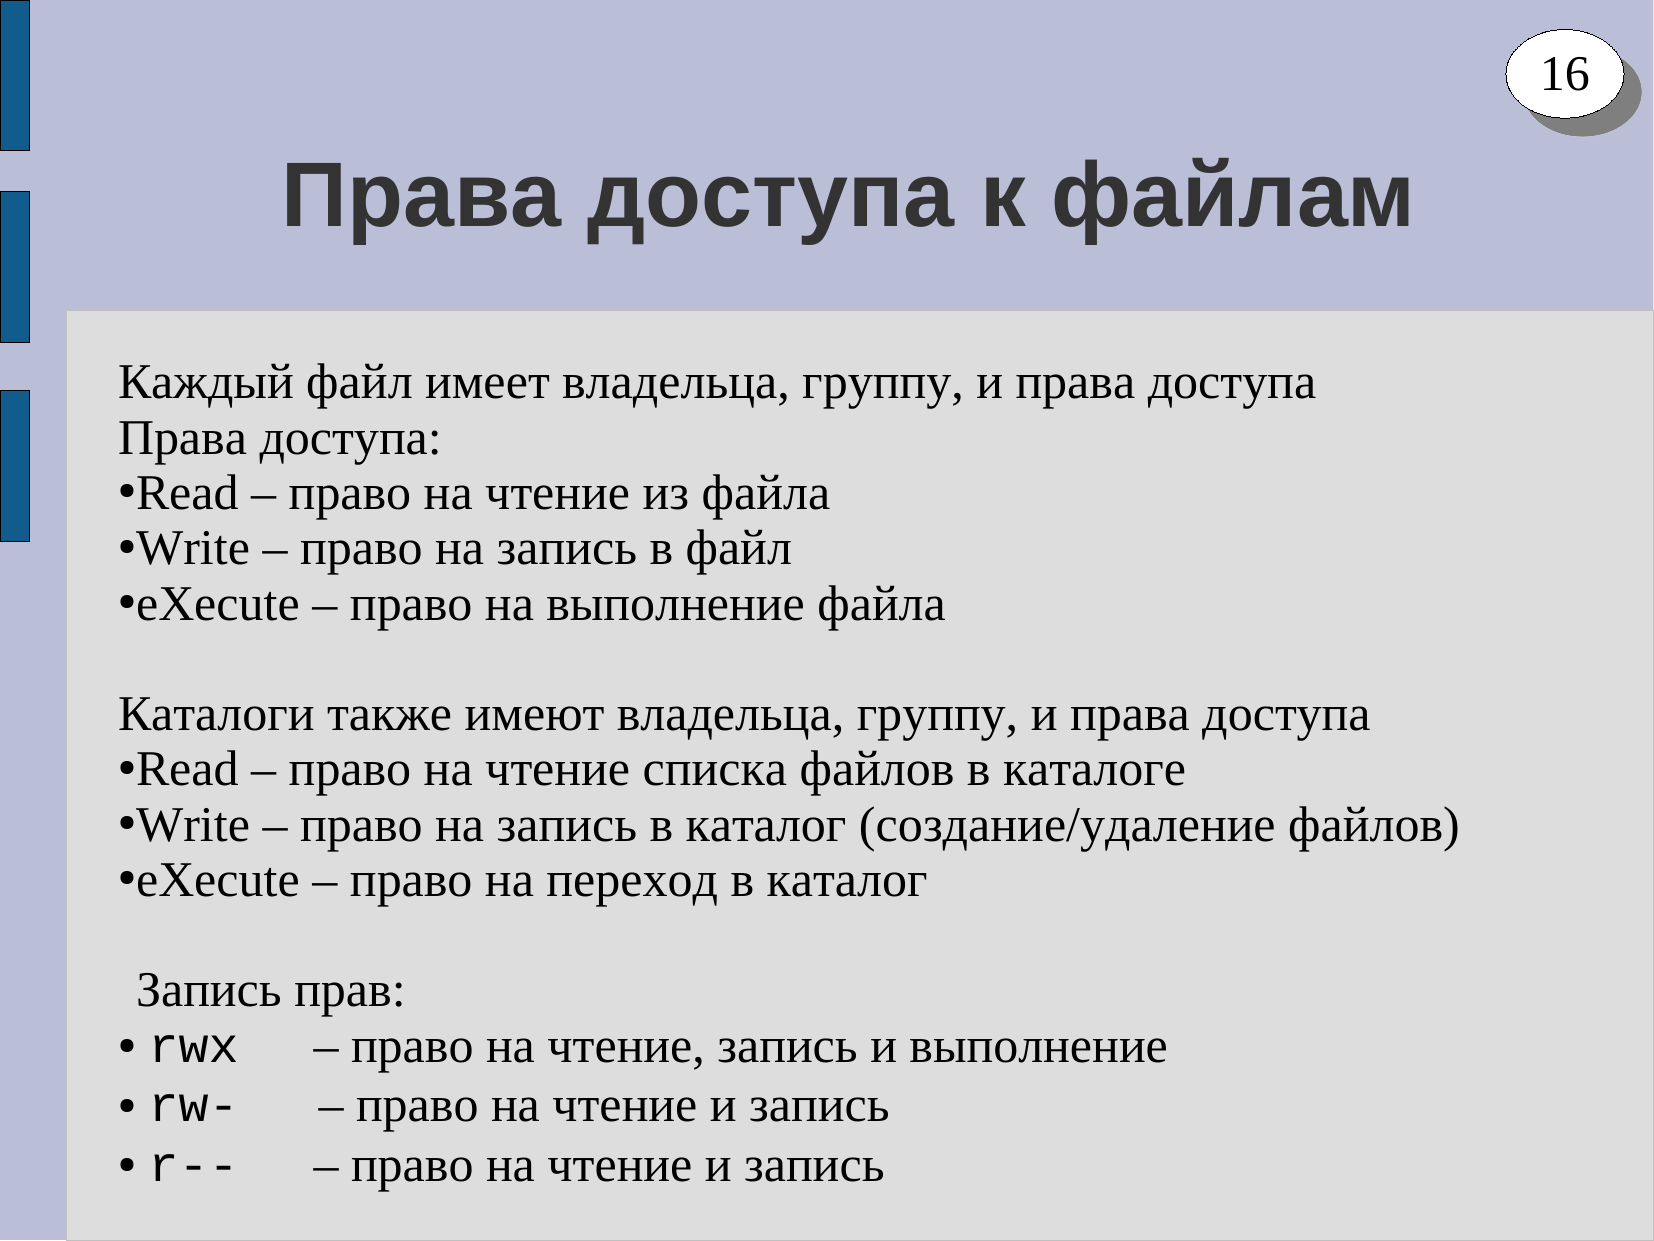

16
# Права доступа к файлам
Каждый файл имеет владельца, группу, и права доступа
Права доступа:
Read – право на чтение из файла
Write – право на запись в файл
eXecute – право на выполнение файла
Каталоги также имеют владельца, группу, и права доступа
Read – право на чтение списка файлов в каталоге
Write – право на запись в каталог (создание/удаление файлов)
eXecute – право на переход в каталог
Запись прав:
 rwx – право на чтение, запись и выполнение
 rw- – право на чтение и запись
 r-- – право на чтение и запись